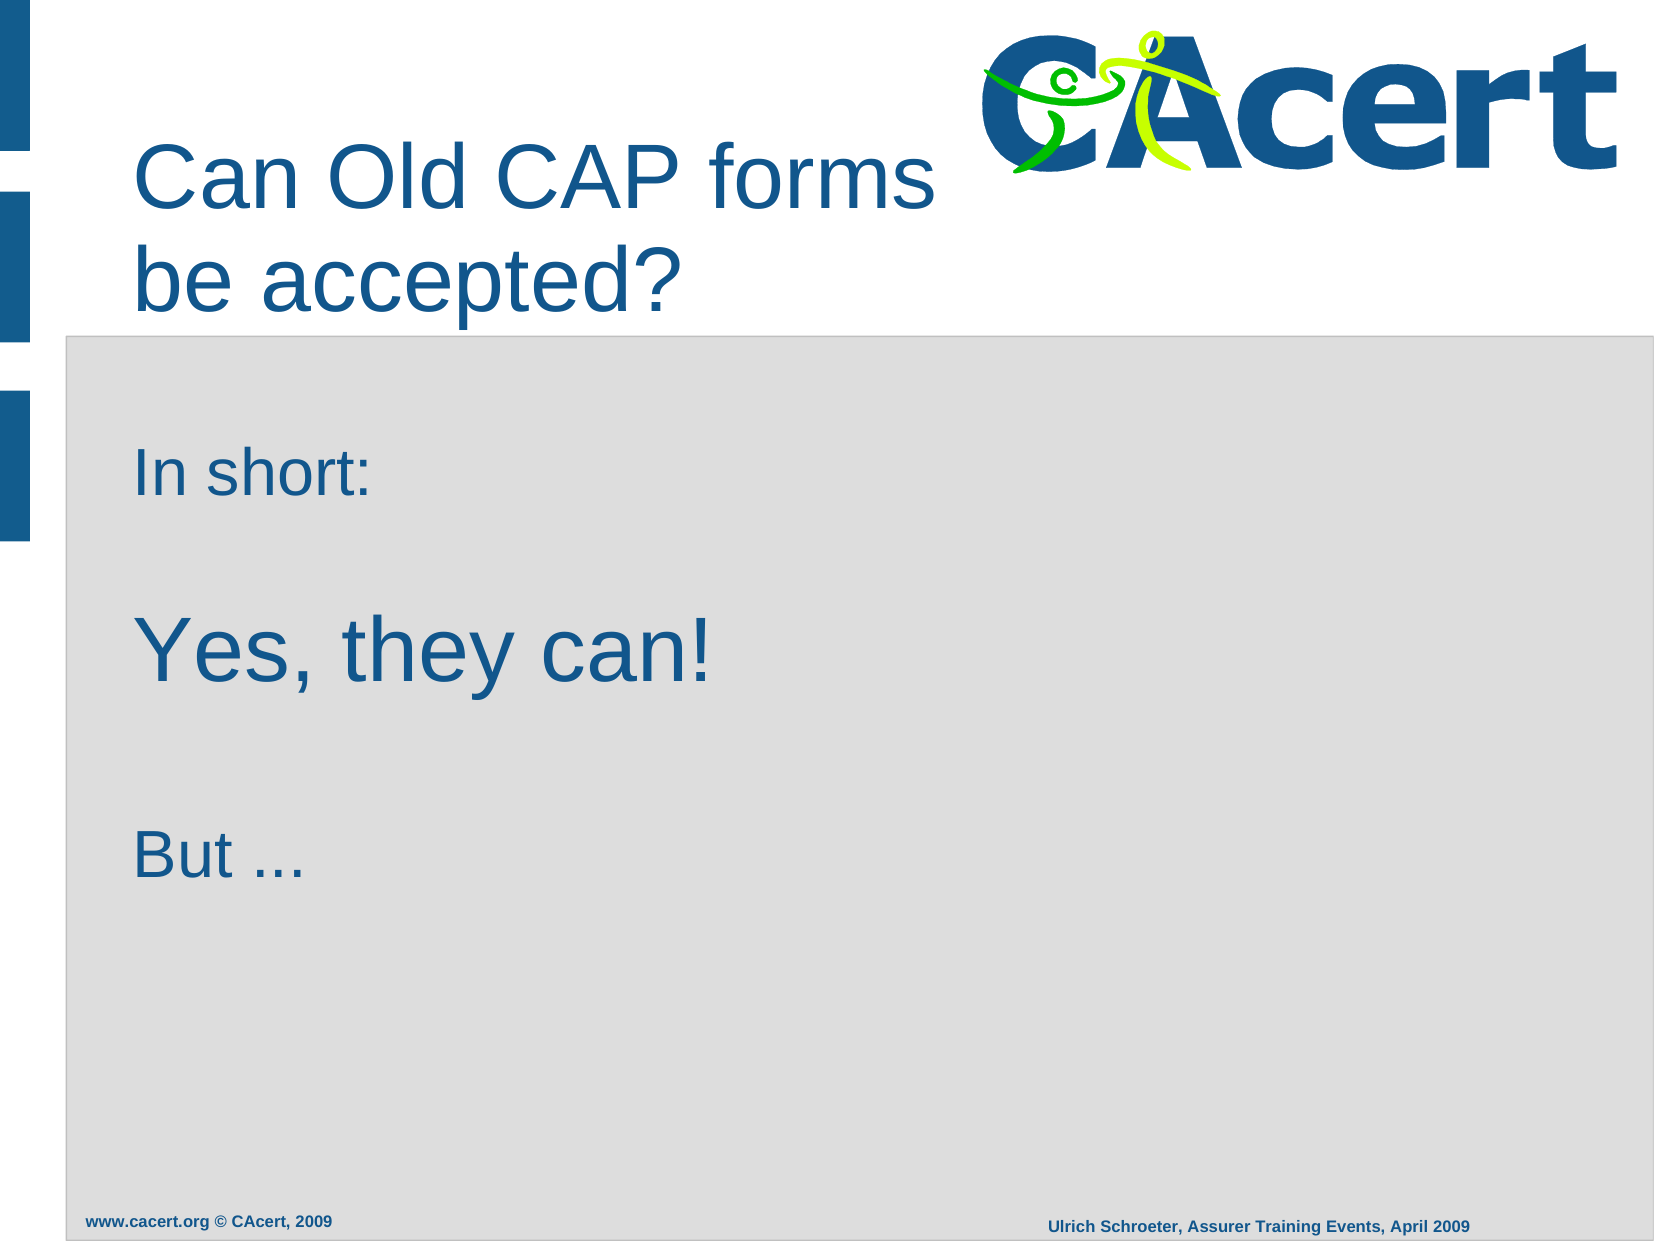

Can Old CAP forms
be accepted?
In short:
Yes, they can!
But ...